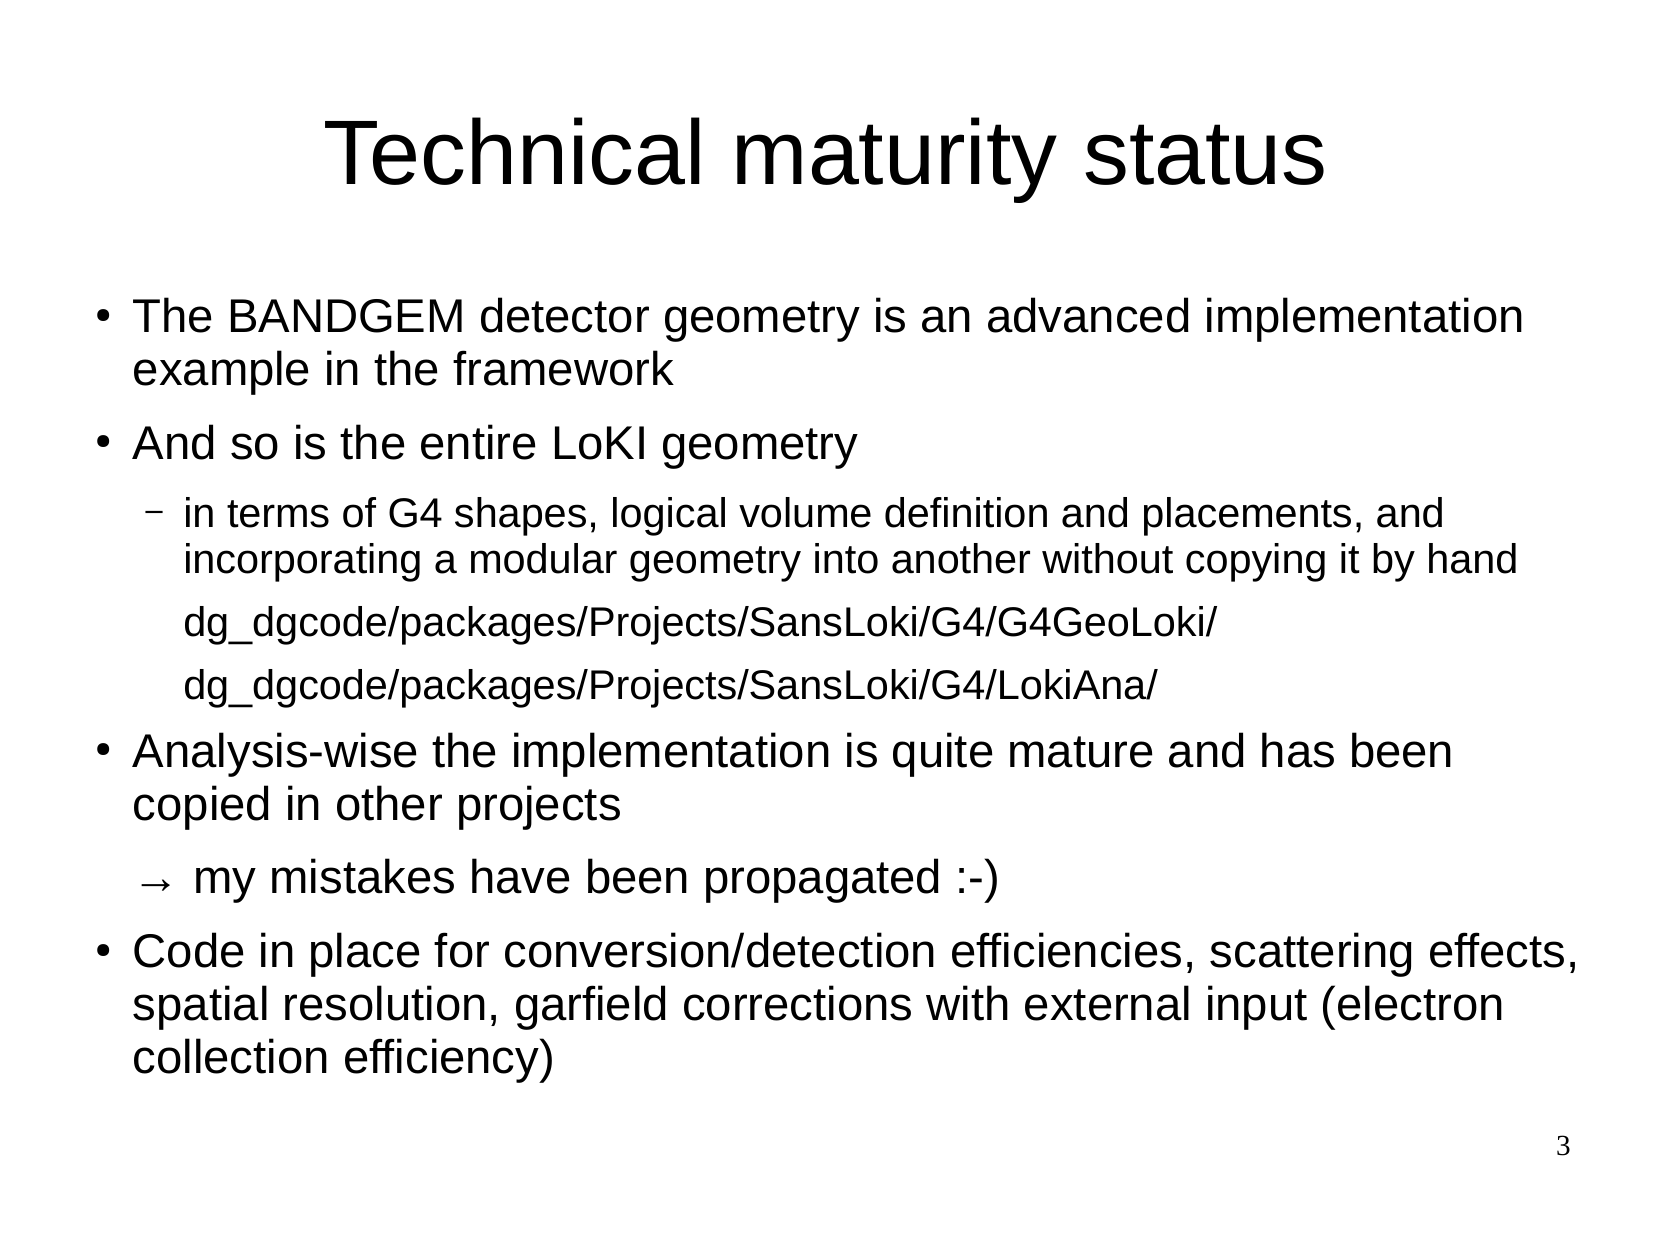

# Technical maturity status
The BANDGEM detector geometry is an advanced implementation example in the framework
And so is the entire LoKI geometry
in terms of G4 shapes, logical volume definition and placements, and incorporating a modular geometry into another without copying it by hand
dg_dgcode/packages/Projects/SansLoki/G4/G4GeoLoki/
dg_dgcode/packages/Projects/SansLoki/G4/LokiAna/
Analysis-wise the implementation is quite mature and has been copied in other projects
→ my mistakes have been propagated :-)
Code in place for conversion/detection efficiencies, scattering effects, spatial resolution, garfield corrections with external input (electron collection efficiency)
3